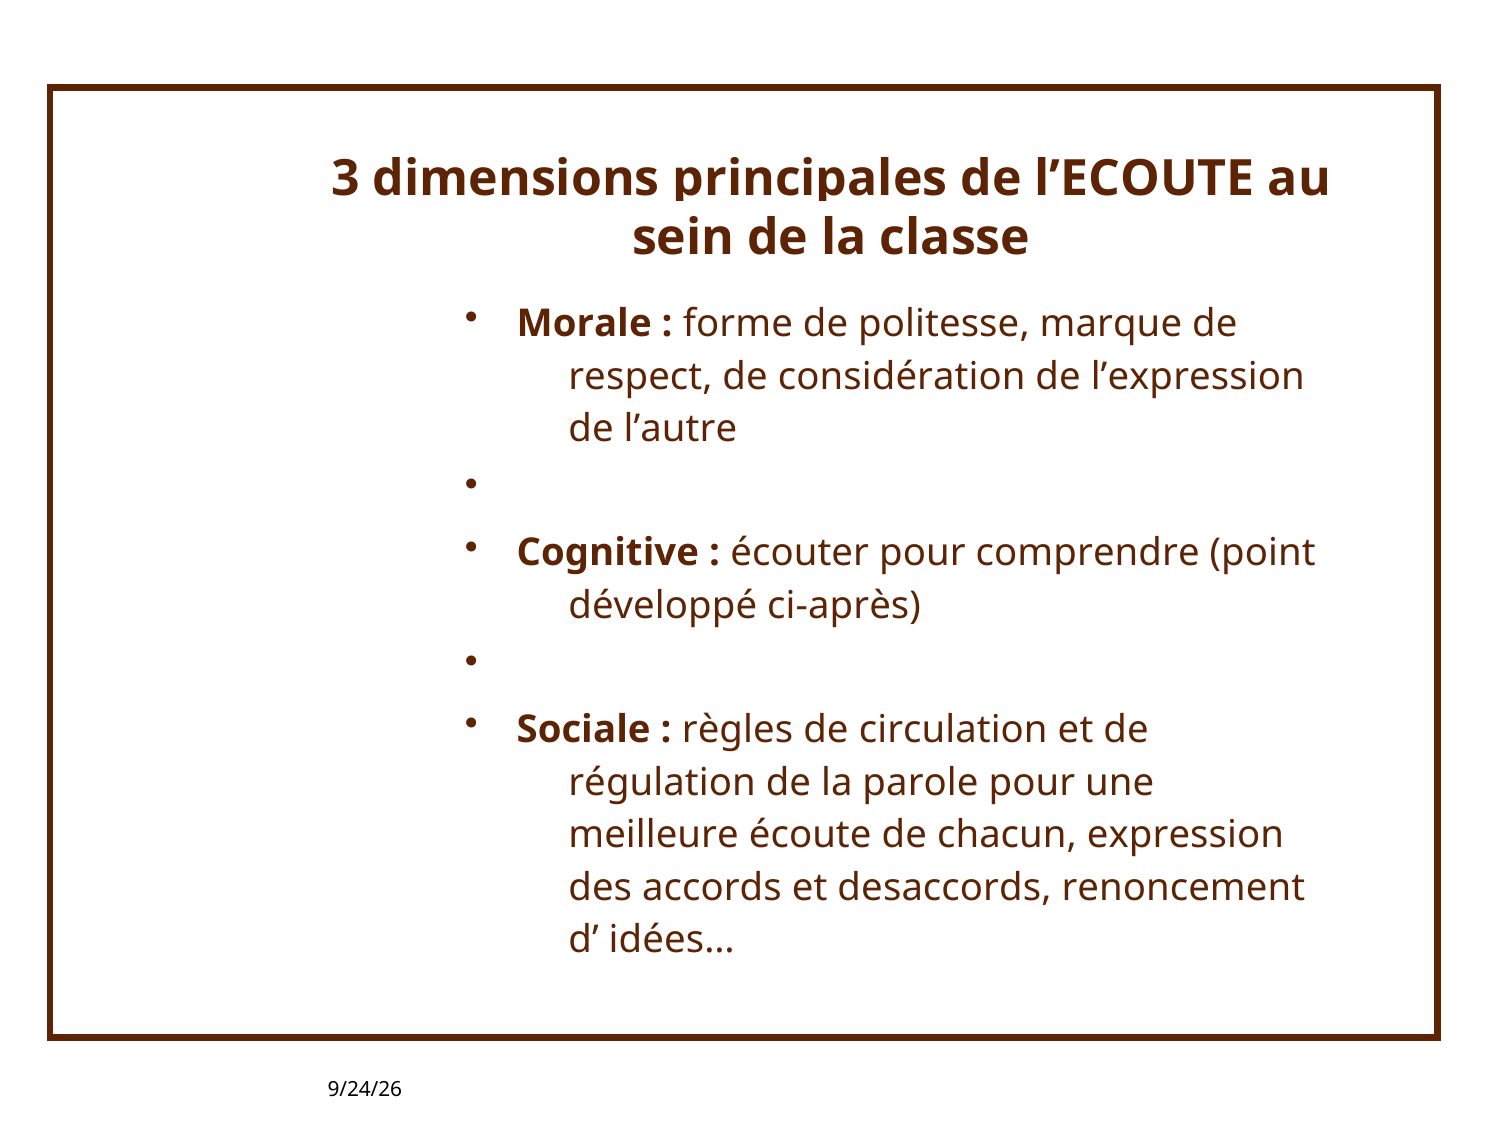

3 dimensions principales de l’ECOUTE au sein de la classe
# Morale : forme de politesse, marque de respect, de considération de l’expression de l’autre
Cognitive : écouter pour comprendre (point développé ci-après)
Sociale : règles de circulation et de régulation de la parole pour une meilleure écoute de chacun, expression des accords et desaccords, renoncement d’ idées…